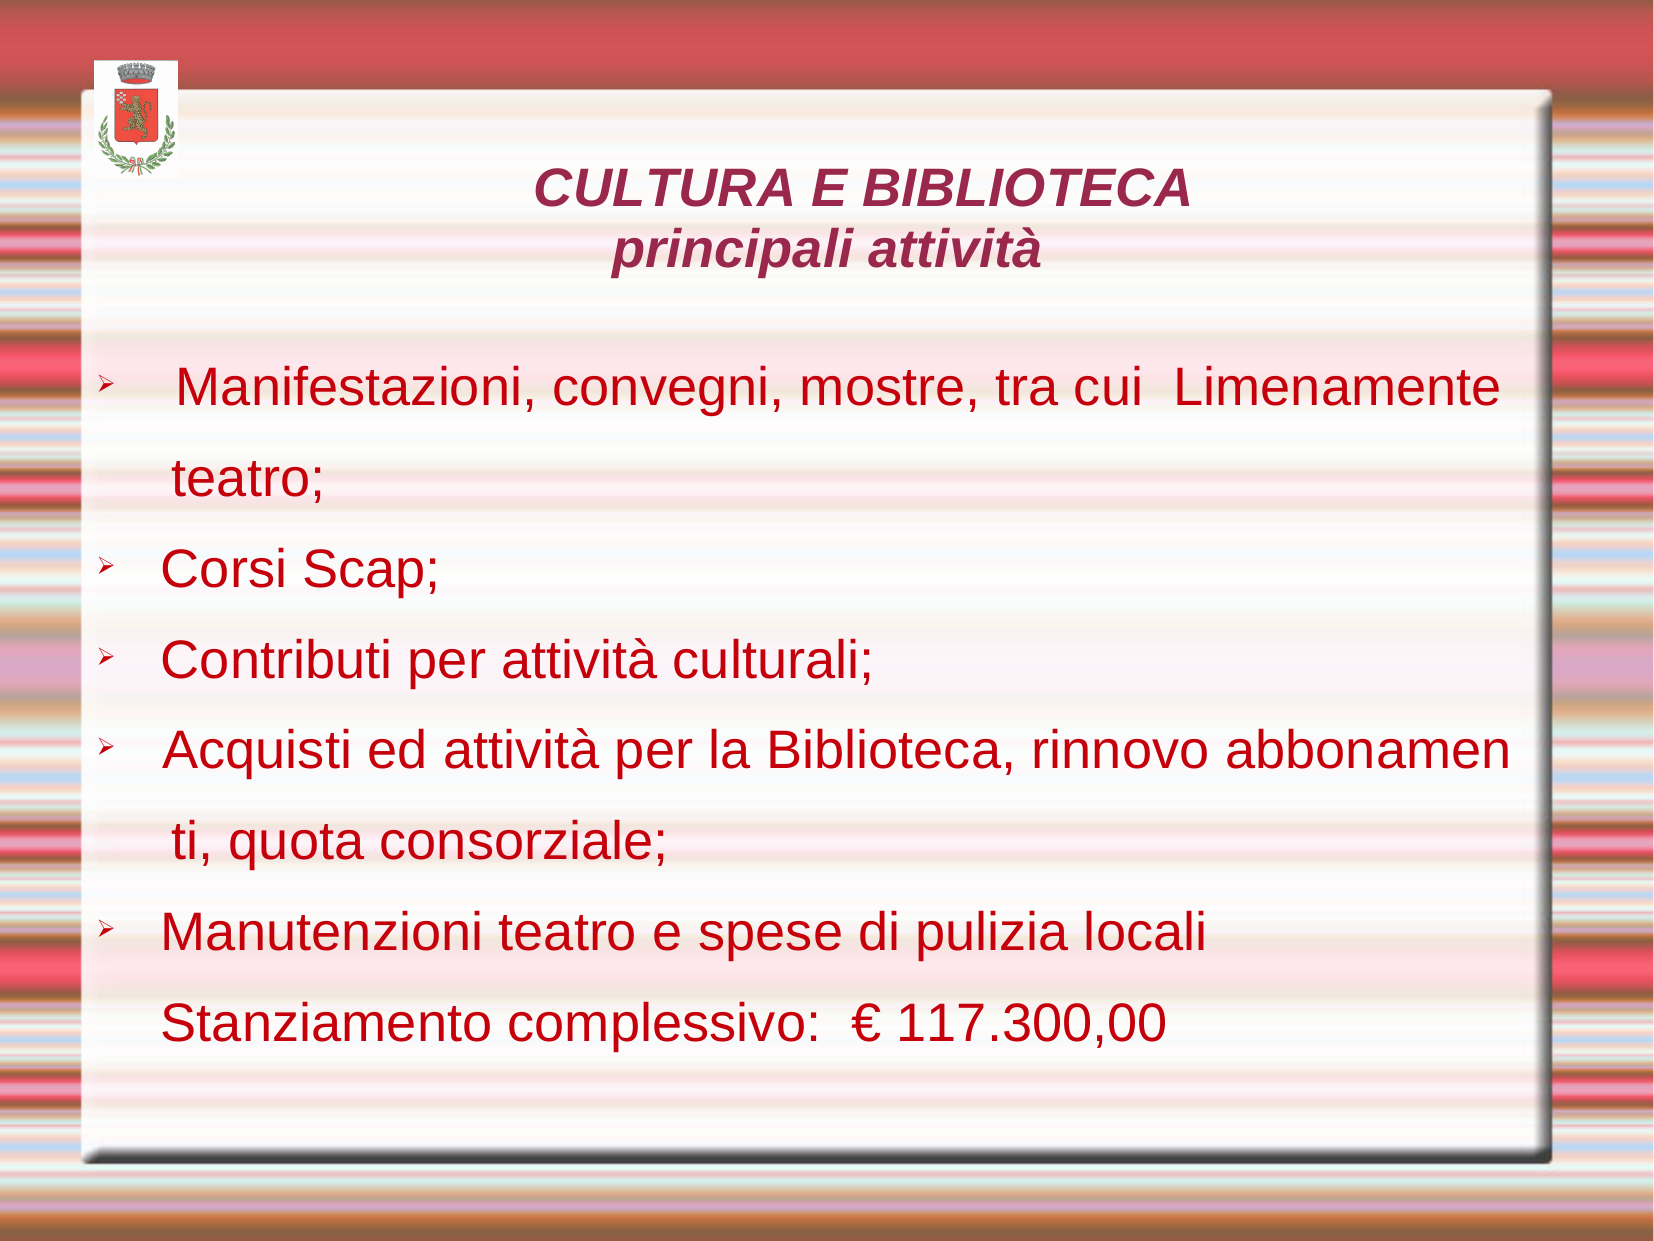

# CULTURA E BIBLIOTECA principali attività
 Manifestazioni, convegni, mostre, tra cui Limenamente teatro;
 Corsi Scap;
 Contributi per attività culturali;
 Acquisti ed attività per la Biblioteca, rinnovo abbonamen ti, quota consorziale;
 Manutenzioni teatro e spese di pulizia locali
 Stanziamento complessivo: € 117.300,00